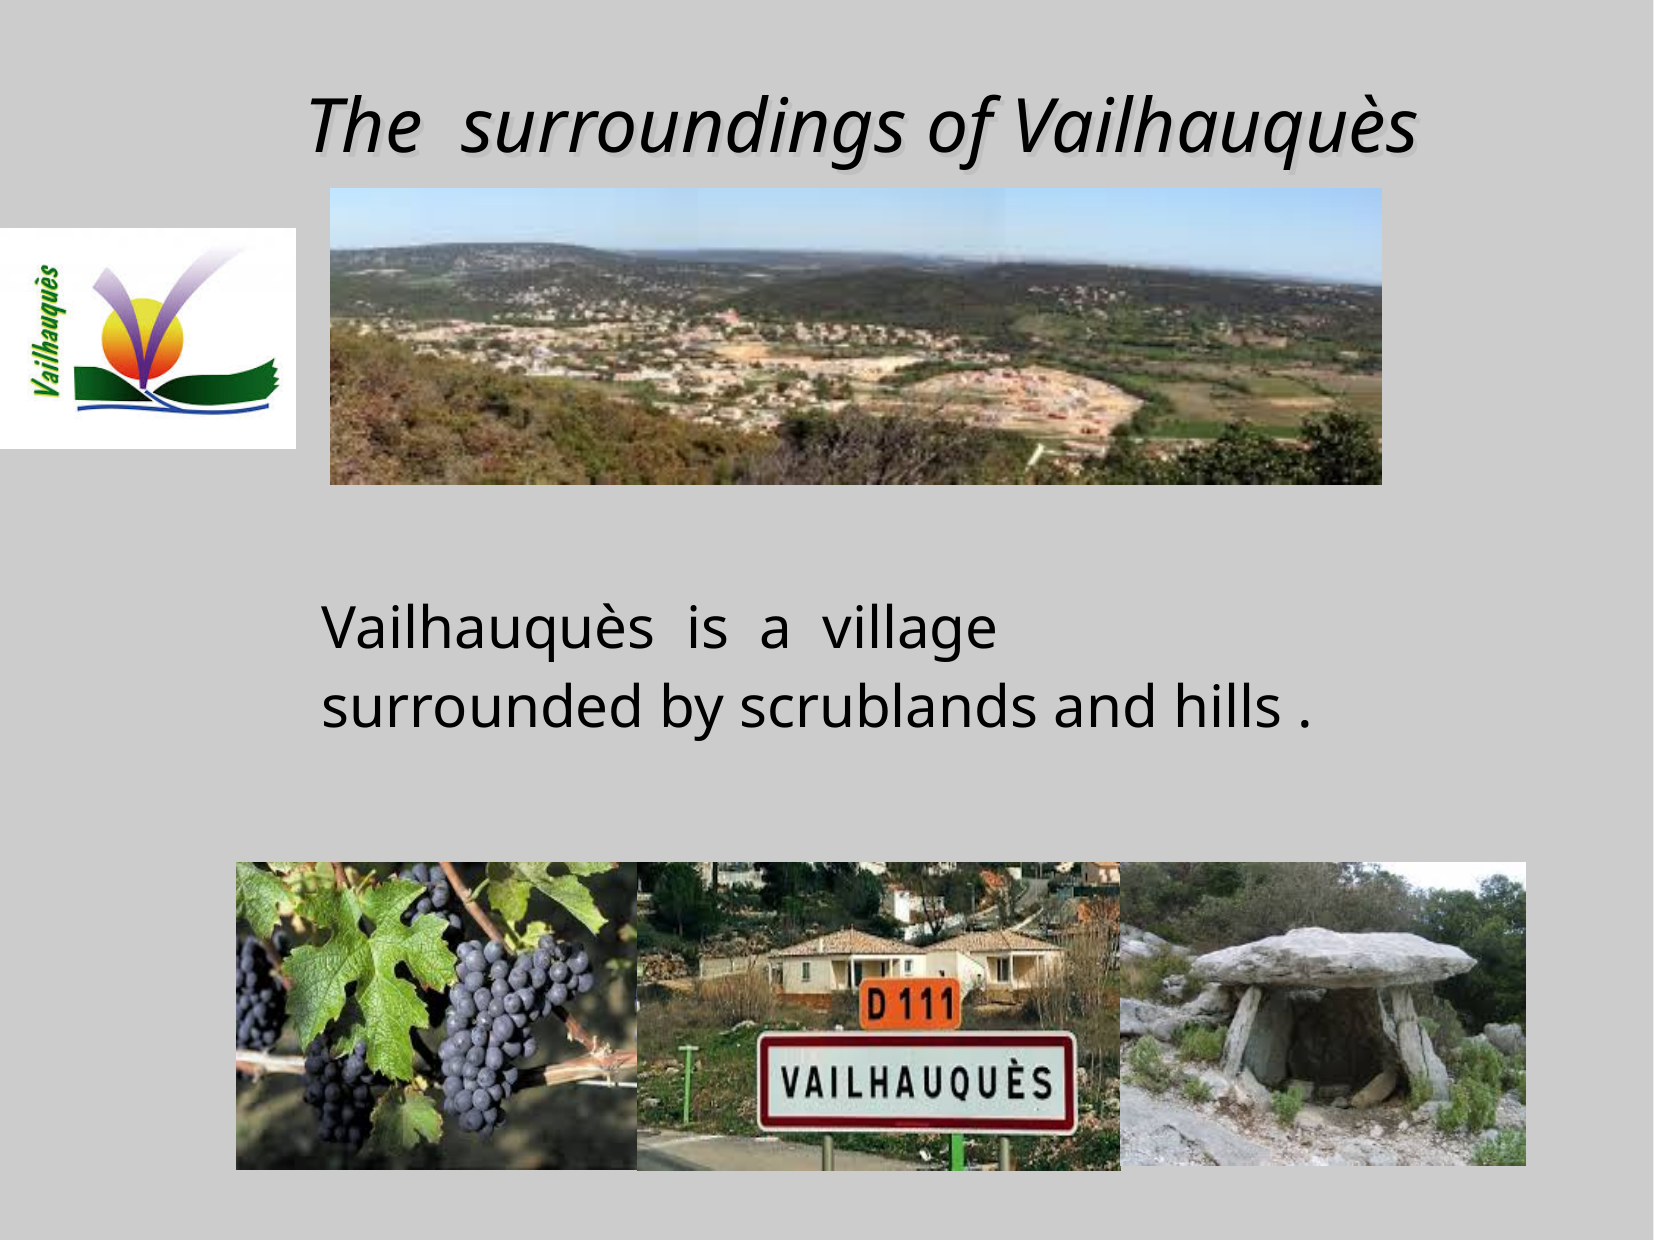

# The surroundings of Vailhauquès
Vailhauquès is a village
surrounded by scrublands and hills .